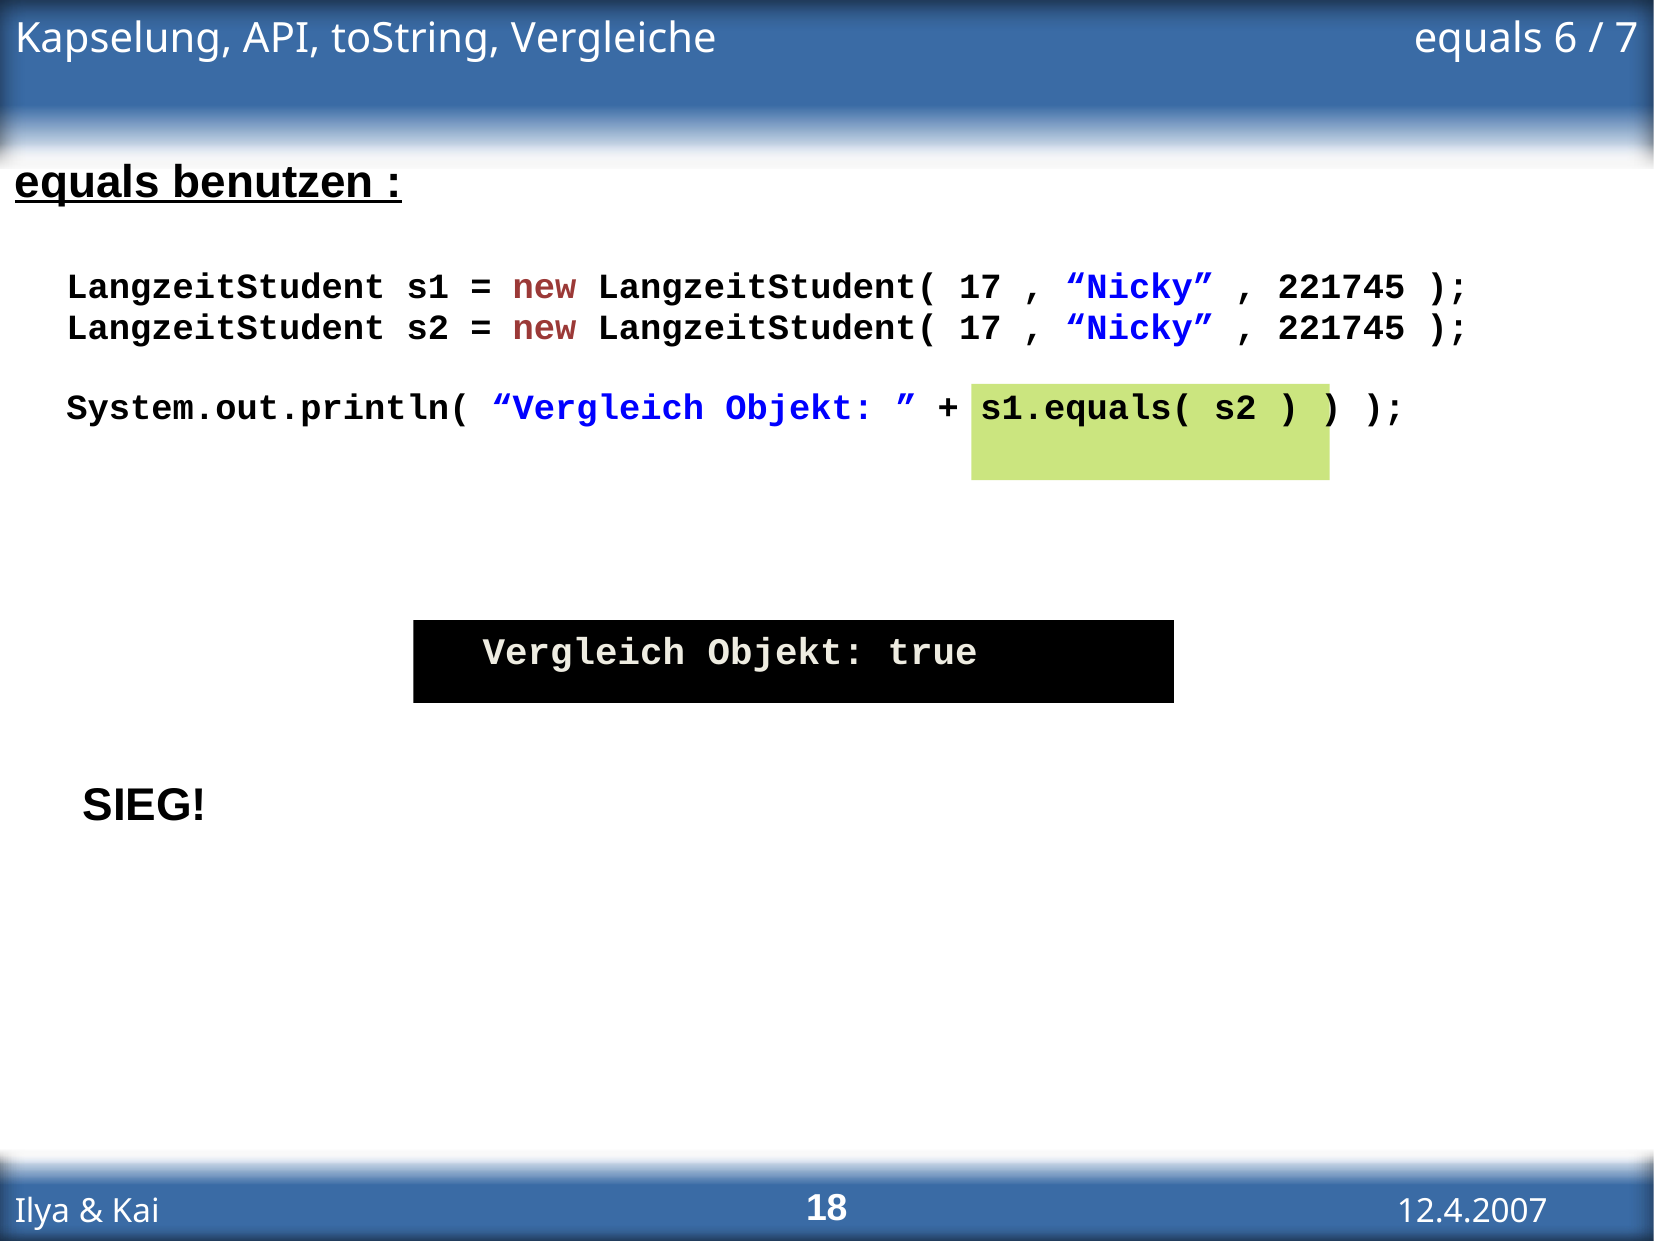

equals 6 / 7
equals benutzen :
LangzeitStudent s1 = new LangzeitStudent( 17 , “Nicky” , 221745 );
LangzeitStudent s2 = new LangzeitStudent( 17 , “Nicky” , 221745 );
System.out.println( “Vergleich Objekt: ” + s1.equals( s2 ) ) );
Vergleich Objekt: true
 SIEG!
18